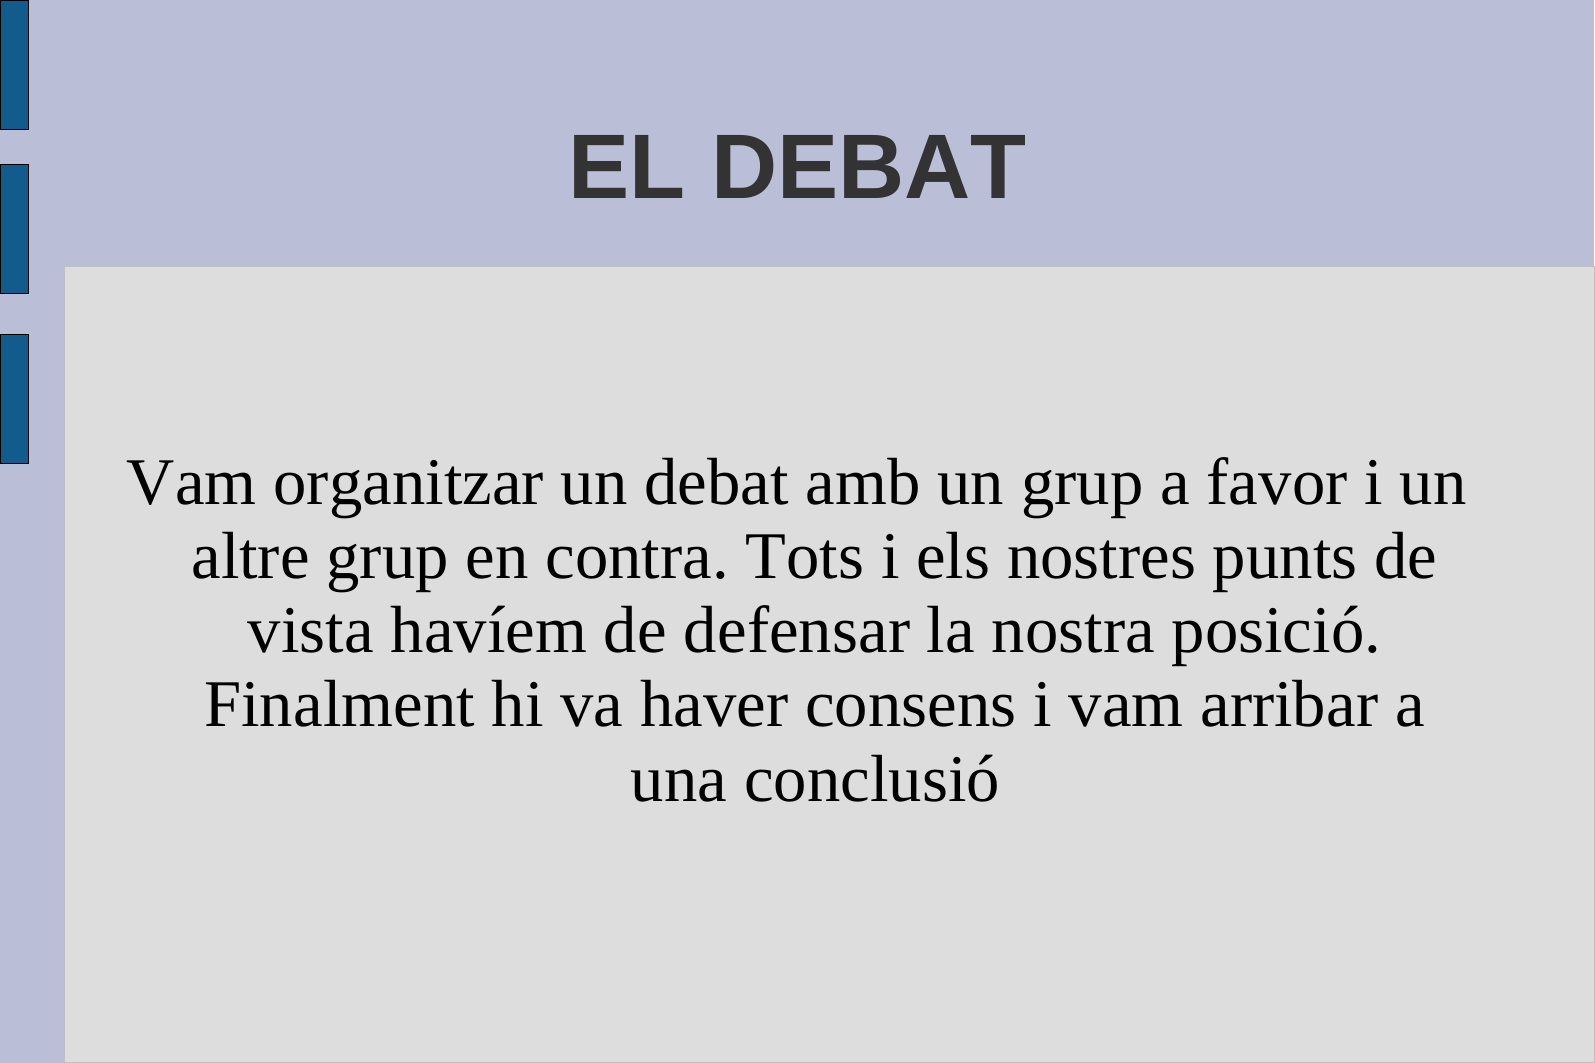

# EL DEBAT
Vam organitzar un debat amb un grup a favor i un altre grup en contra. Tots i els nostres punts de vista havíem de defensar la nostra posició. Finalment hi va haver consens i vam arribar a una conclusió